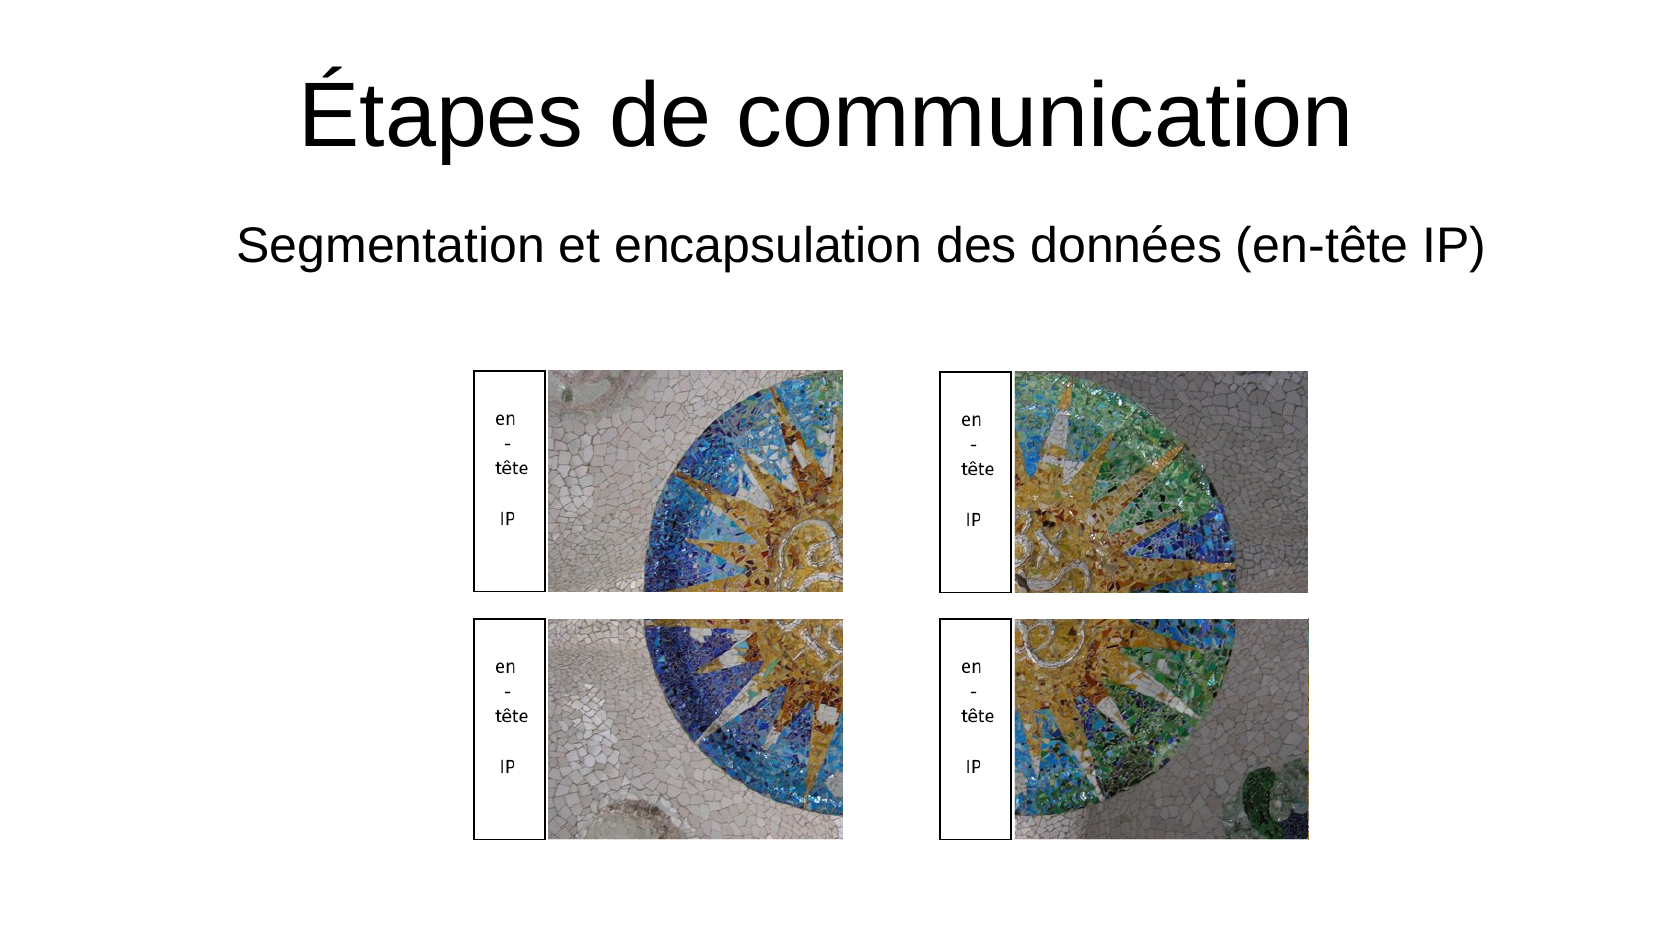

# Étapes de communication
Segmentation et encapsulation des données (en-tête IP)